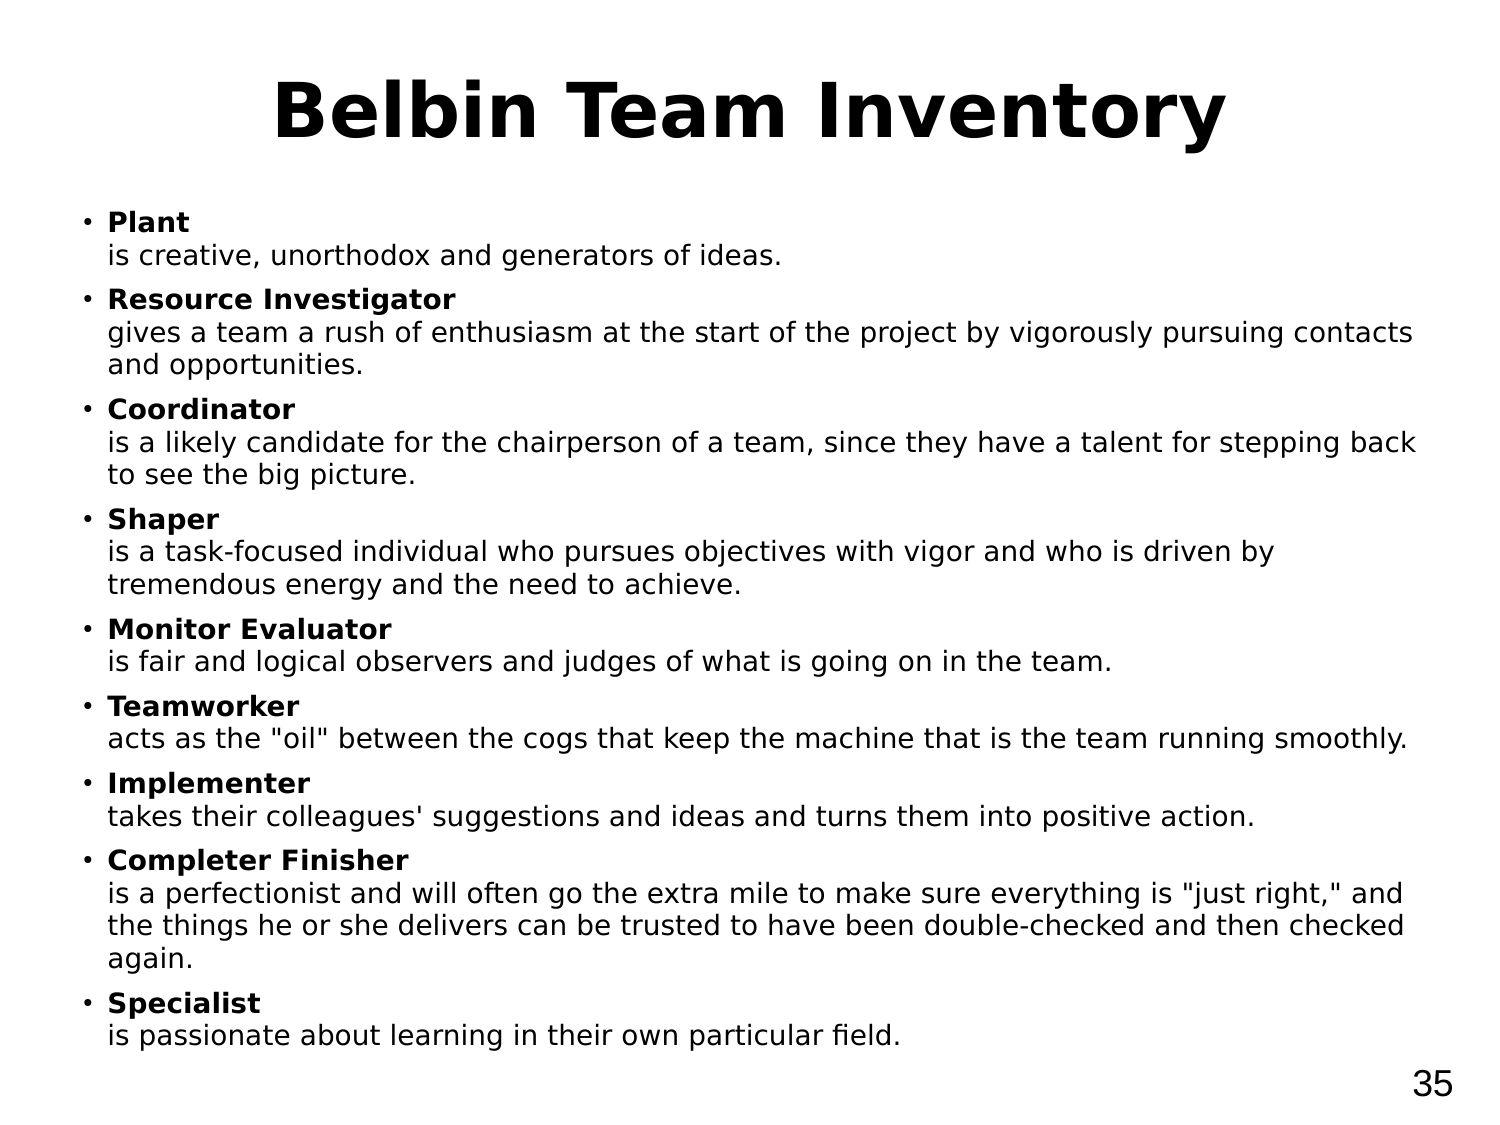

# Belbin Team Inventory
Plant
is creative, unorthodox and generators of ideas.
Resource Investigator
gives a team a rush of enthusiasm at the start of the project by vigorously pursuing contacts and opportunities.
Coordinator
is a likely candidate for the chairperson of a team, since they have a talent for stepping back to see the big picture.
Shaper
is a task-focused individual who pursues objectives with vigor and who is driven by tremendous energy and the need to achieve.
Monitor Evaluator
is fair and logical observers and judges of what is going on in the team.
Teamworker
acts as the "oil" between the cogs that keep the machine that is the team running smoothly.
Implementer
takes their colleagues' suggestions and ideas and turns them into positive action.
Completer Finisher
is a perfectionist and will often go the extra mile to make sure everything is "just right," and the things he or she delivers can be trusted to have been double-checked and then checked again.
Specialist
is passionate about learning in their own particular field.